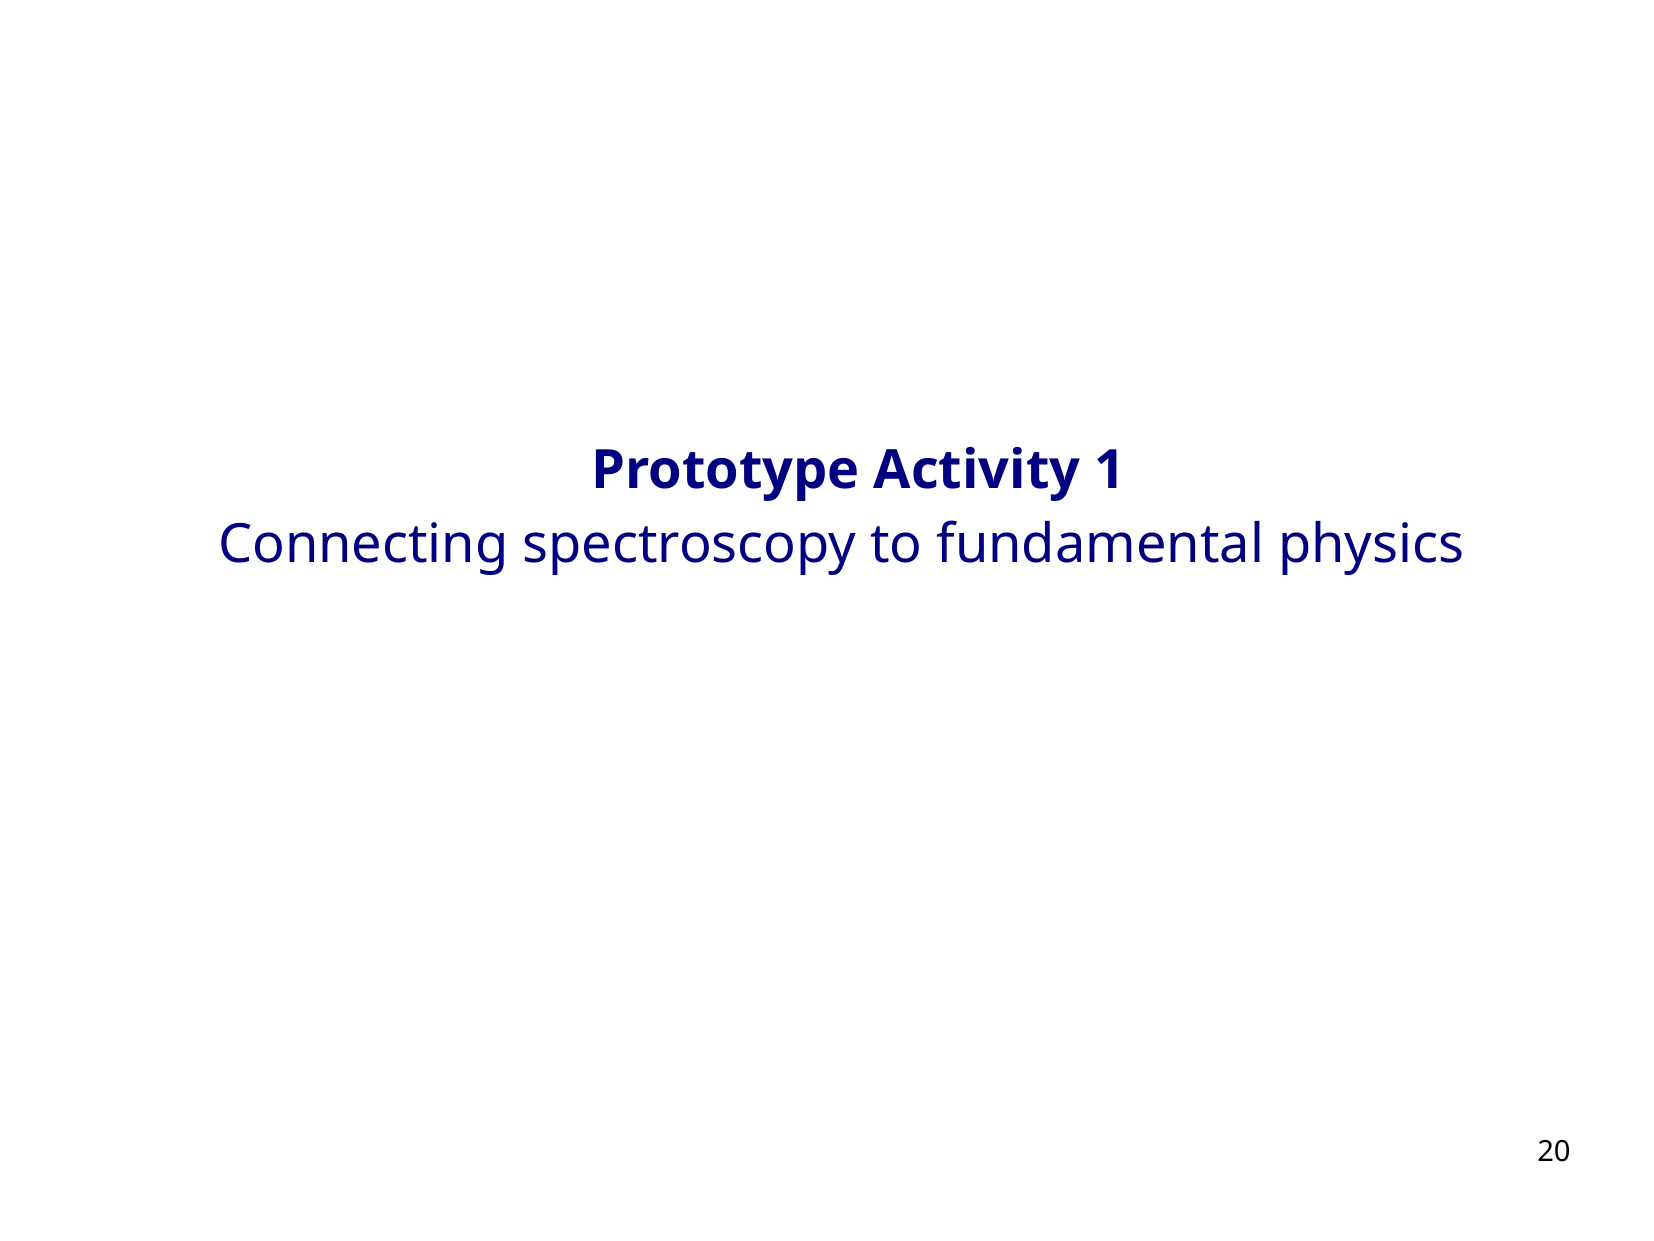

# Prototype Activity 1 Connecting spectroscopy to fundamental physics
20